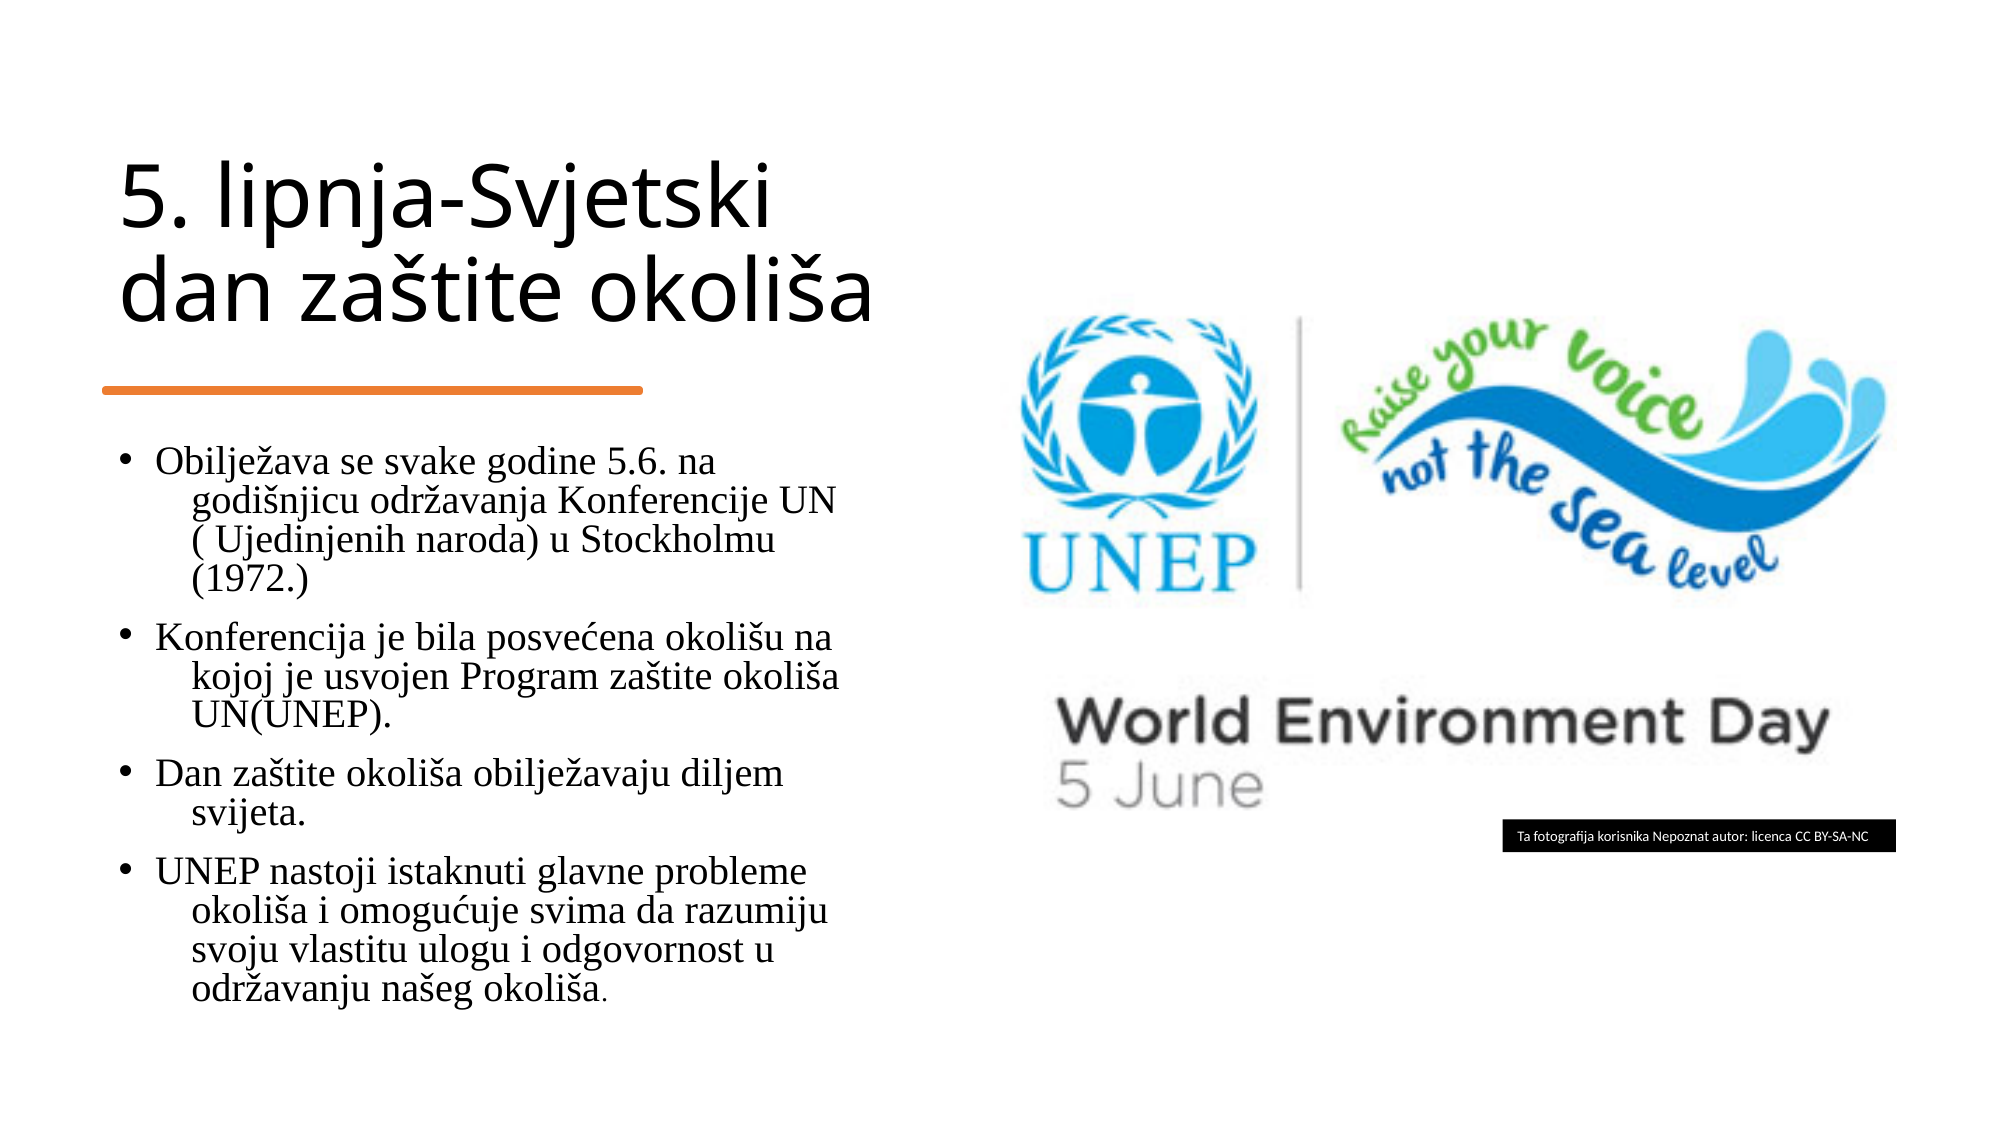

# 5. lipnja-Svjetski dan zaštite okoliša
Obilježava se svake godine 5.6. na godišnjicu održavanja Konferencije UN ( Ujedinjenih naroda) u Stockholmu (1972.)
Konferencija je bila posvećena okolišu na kojoj je usvojen Program zaštite okoliša UN(UNEP).
Dan zaštite okoliša obilježavaju diljem svijeta.
UNEP nastoji istaknuti glavne probleme okoliša i omogućuje svima da razumiju svoju vlastitu ulogu i odgovornost u održavanju našeg okoliša.
Ta fotografija korisnika Nepoznat autor: licenca CC BY-SA-NC